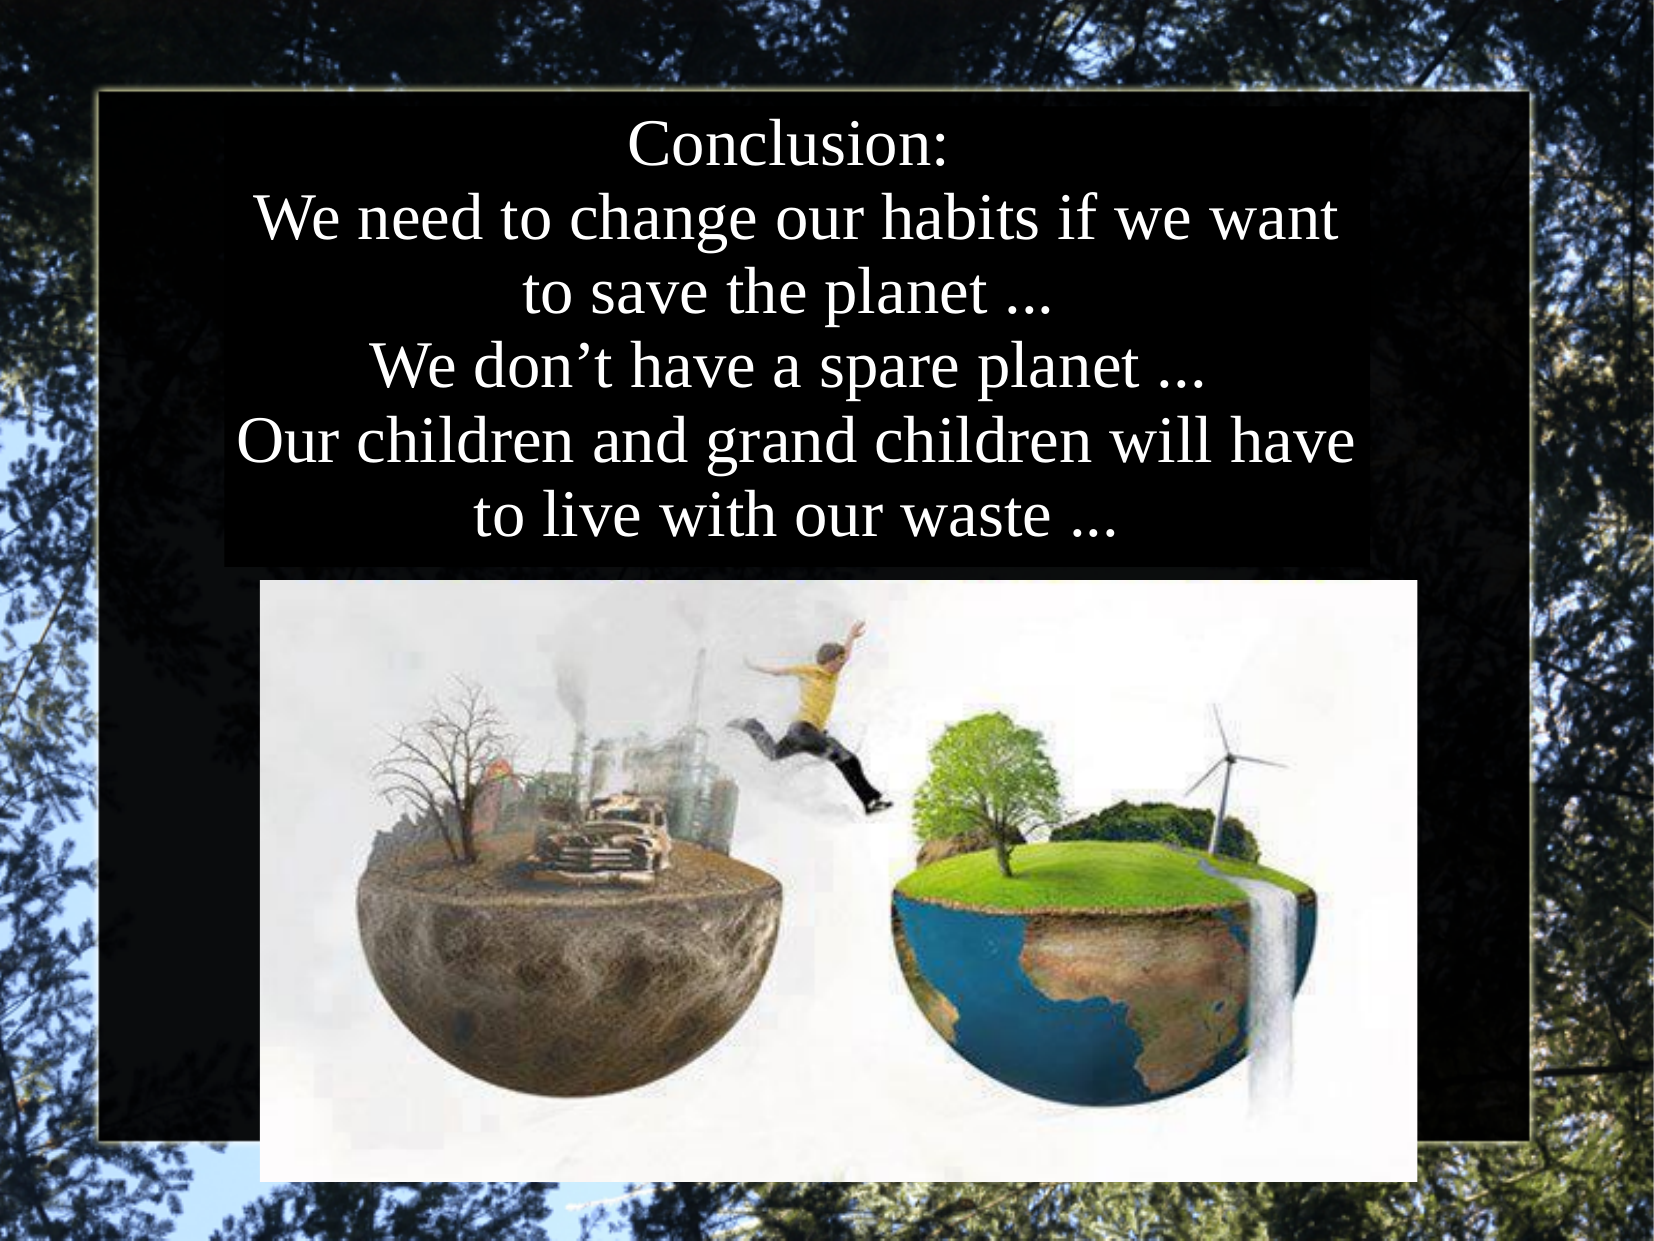

# Conclusion:
We need to change our habits if we want to save the planet ...
We don’t have a spare planet ...
Our children and grand children will have to live with our waste ...